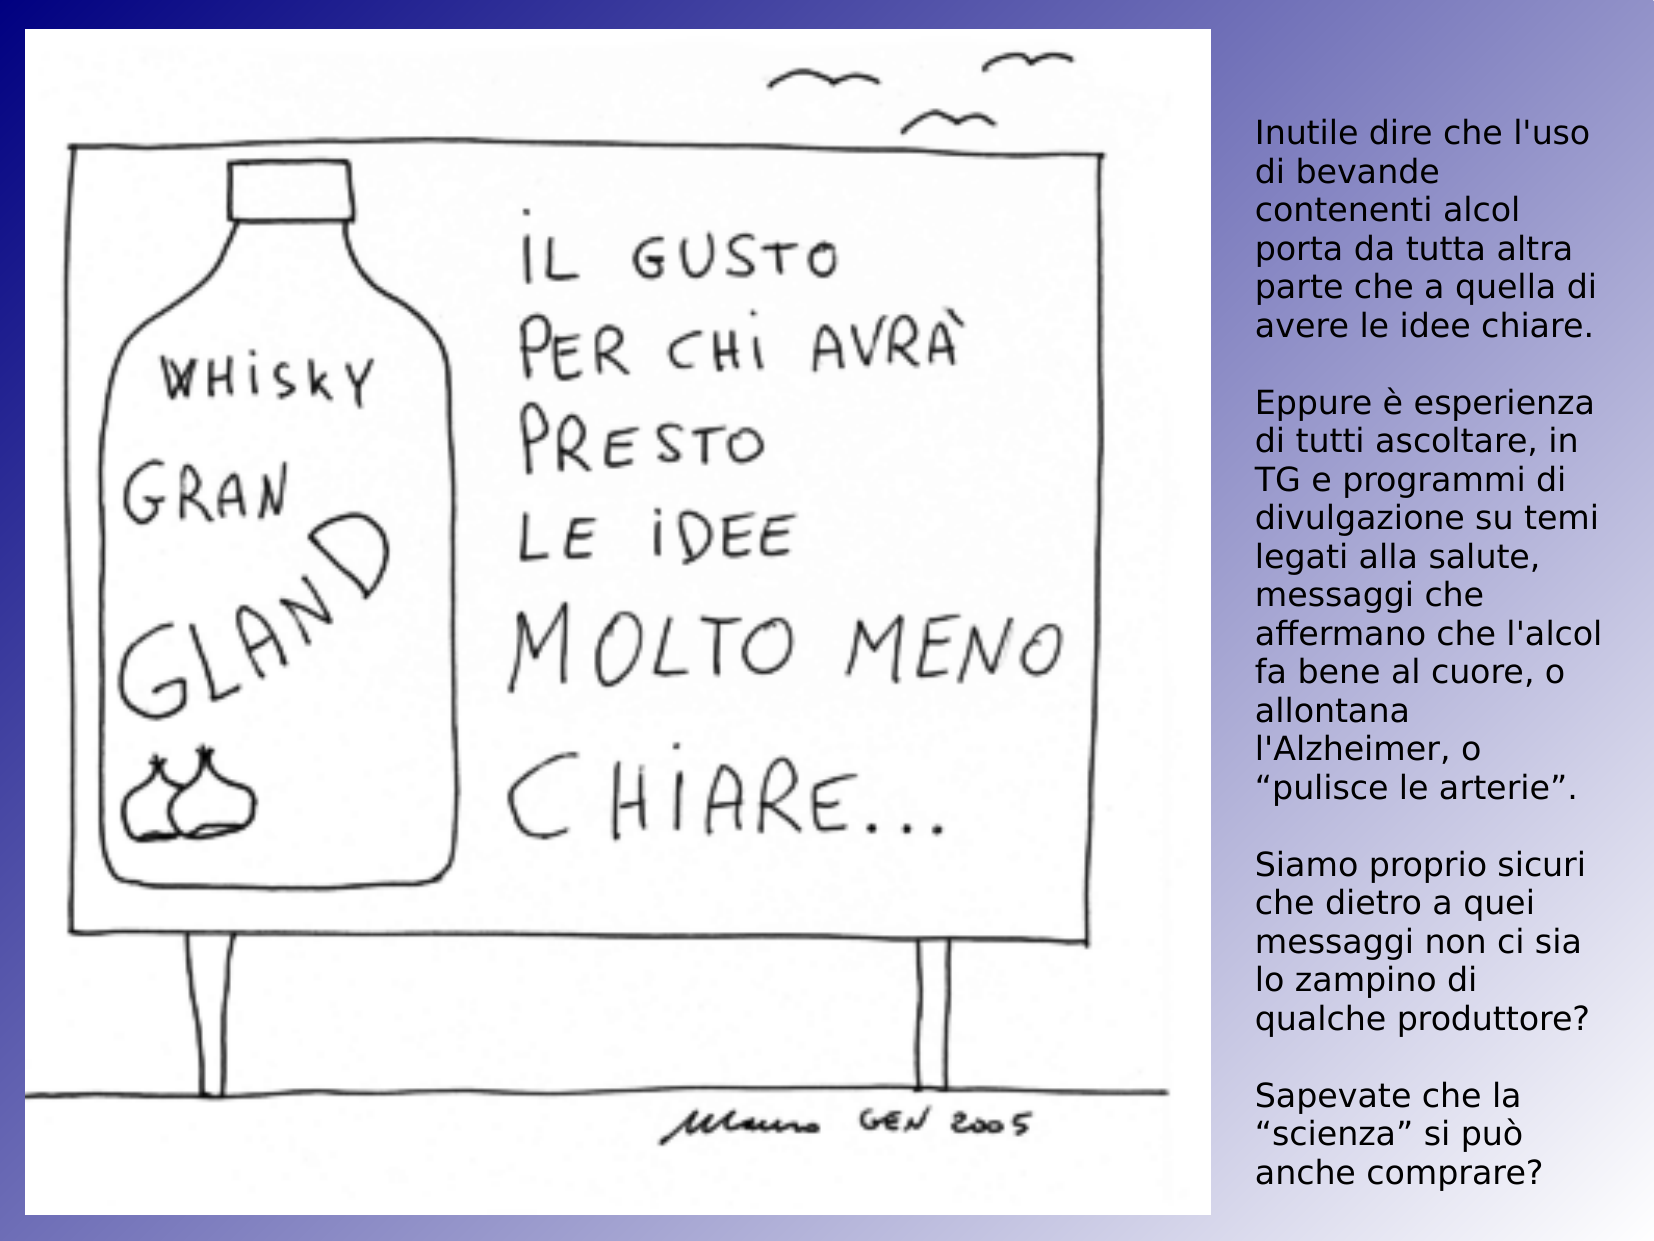

Inutile dire che l'uso di bevande contenenti alcol porta da tutta altra parte che a quella di avere le idee chiare.
Eppure è esperienza di tutti ascoltare, in TG e programmi di divulgazione su temi legati alla salute, messaggi che affermano che l'alcol fa bene al cuore, o allontana l'Alzheimer, o “pulisce le arterie”.
Siamo proprio sicuri che dietro a quei messaggi non ci sia lo zampino di qualche produttore?
Sapevate che la “scienza” si può anche comprare?